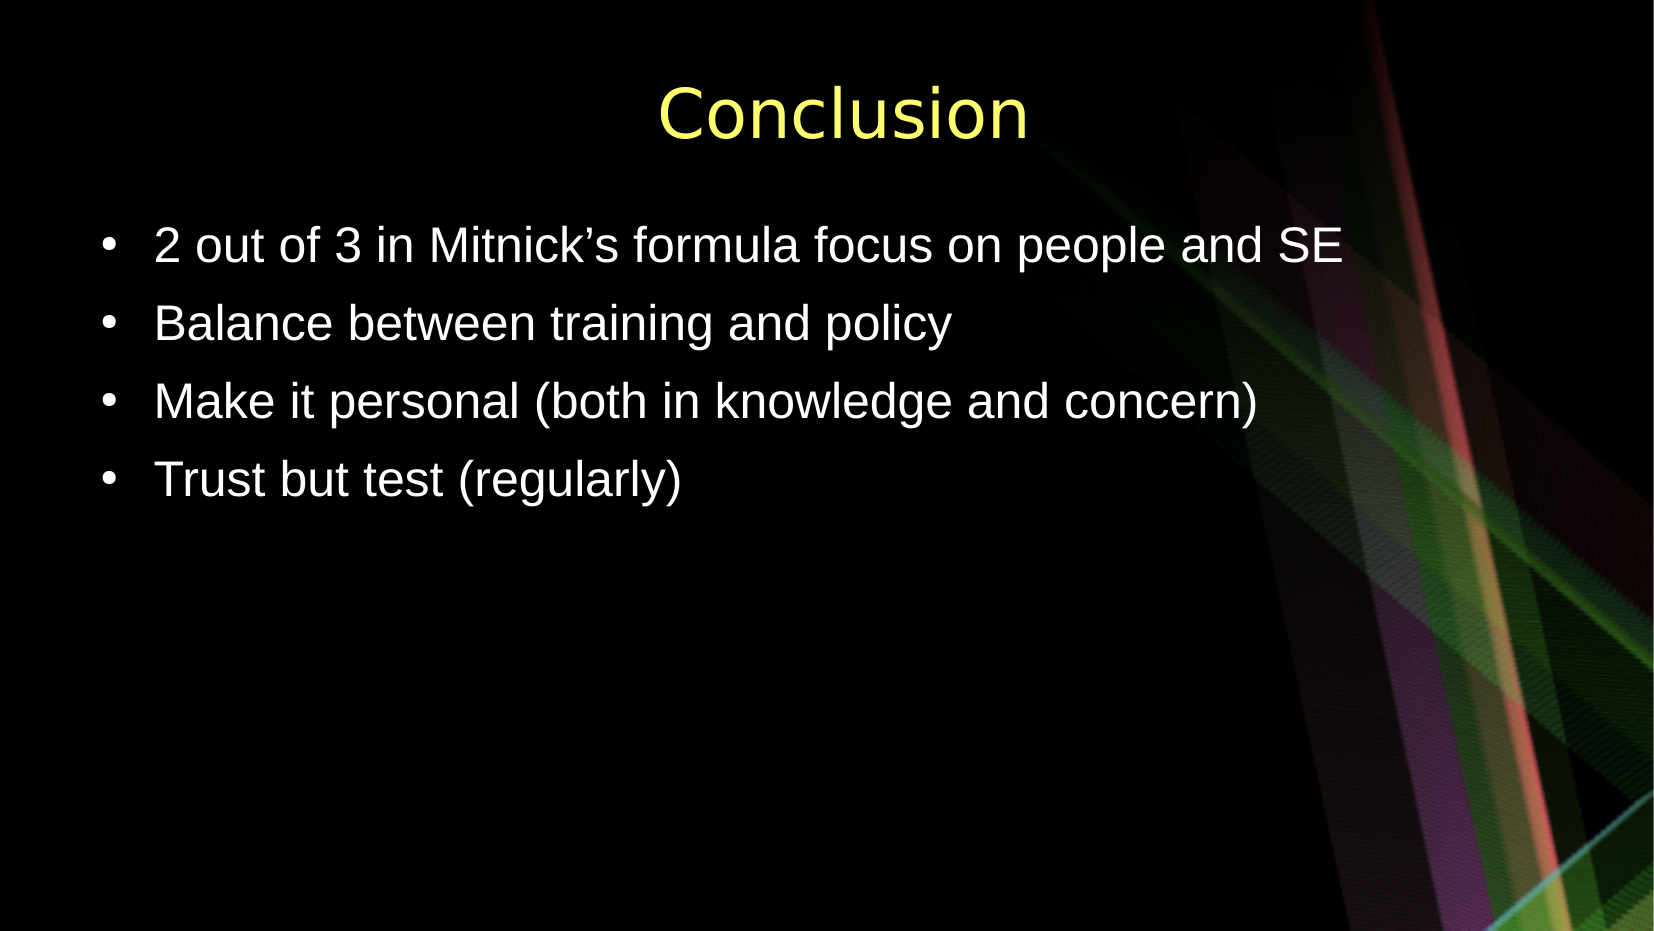

# Conclusion
2 out of 3 in Mitnick’s formula focus on people and SE
Balance between training and policy
Make it personal (both in knowledge and concern)
Trust but test (regularly)